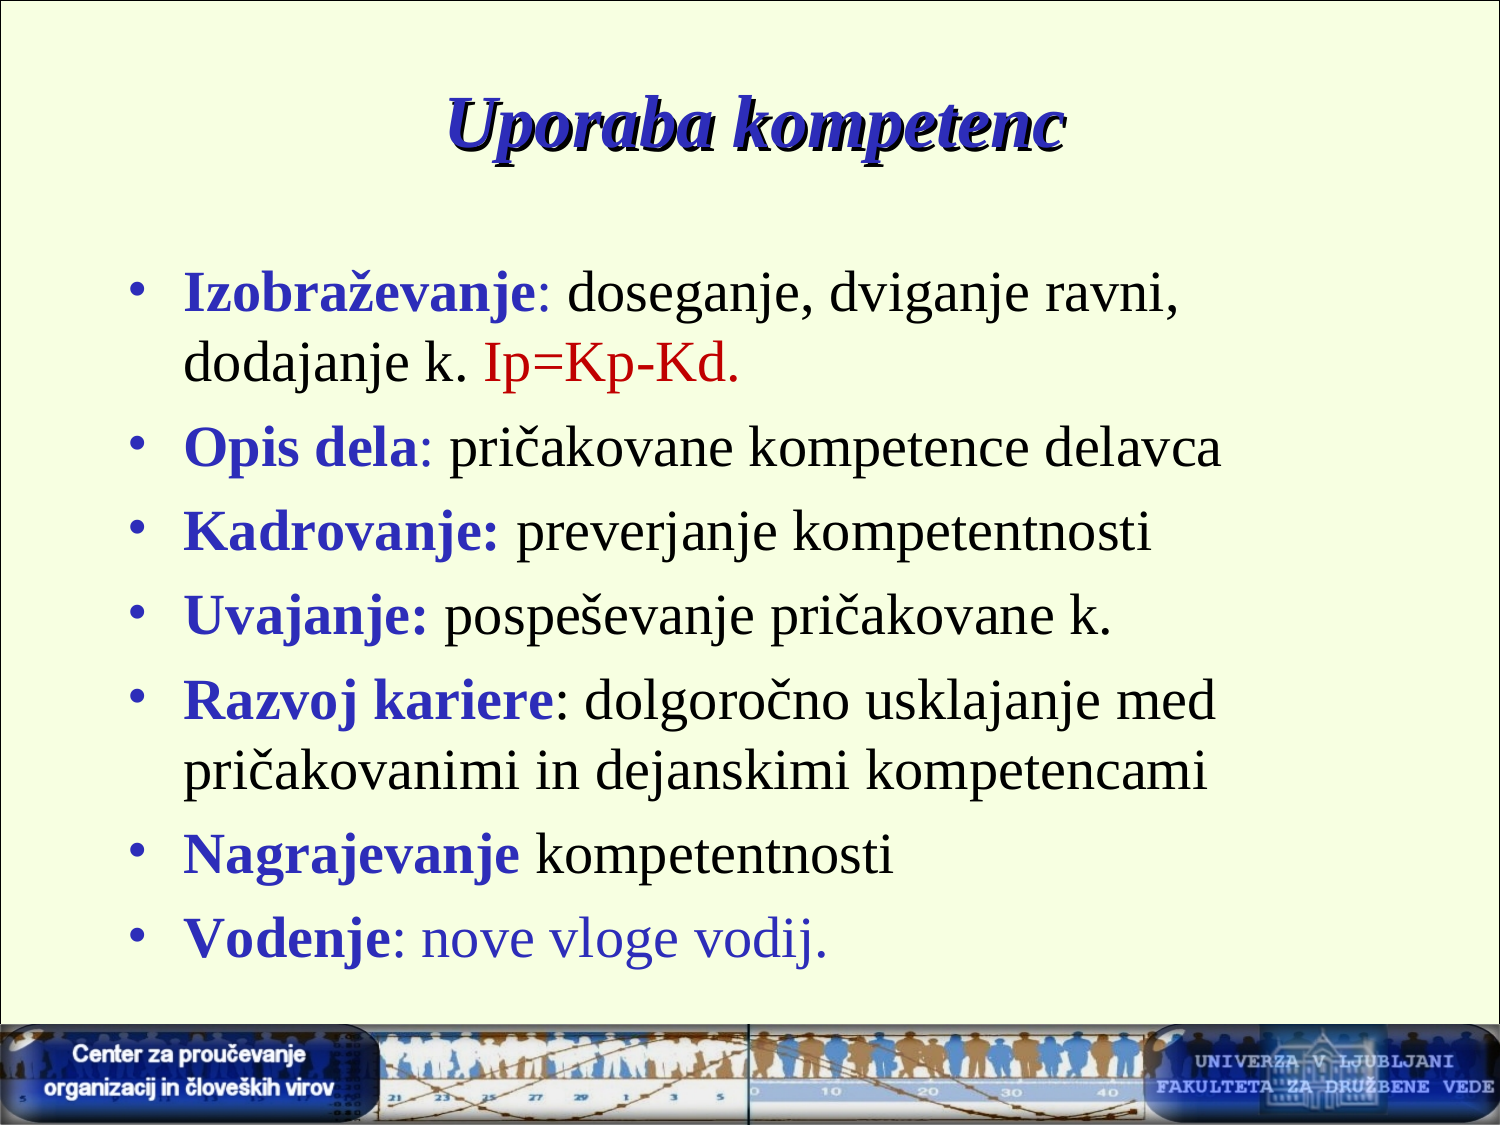

# Uporaba kompetenc
Izobraževanje: doseganje, dviganje ravni, dodajanje k. Ip=Kp-Kd.
Opis dela: pričakovane kompetence delavca
Kadrovanje: preverjanje kompetentnosti
Uvajanje: pospeševanje pričakovane k.
Razvoj kariere: dolgoročno usklajanje med pričakovanimi in dejanskimi kompetencami
Nagrajevanje kompetentnosti
Vodenje: nove vloge vodij.